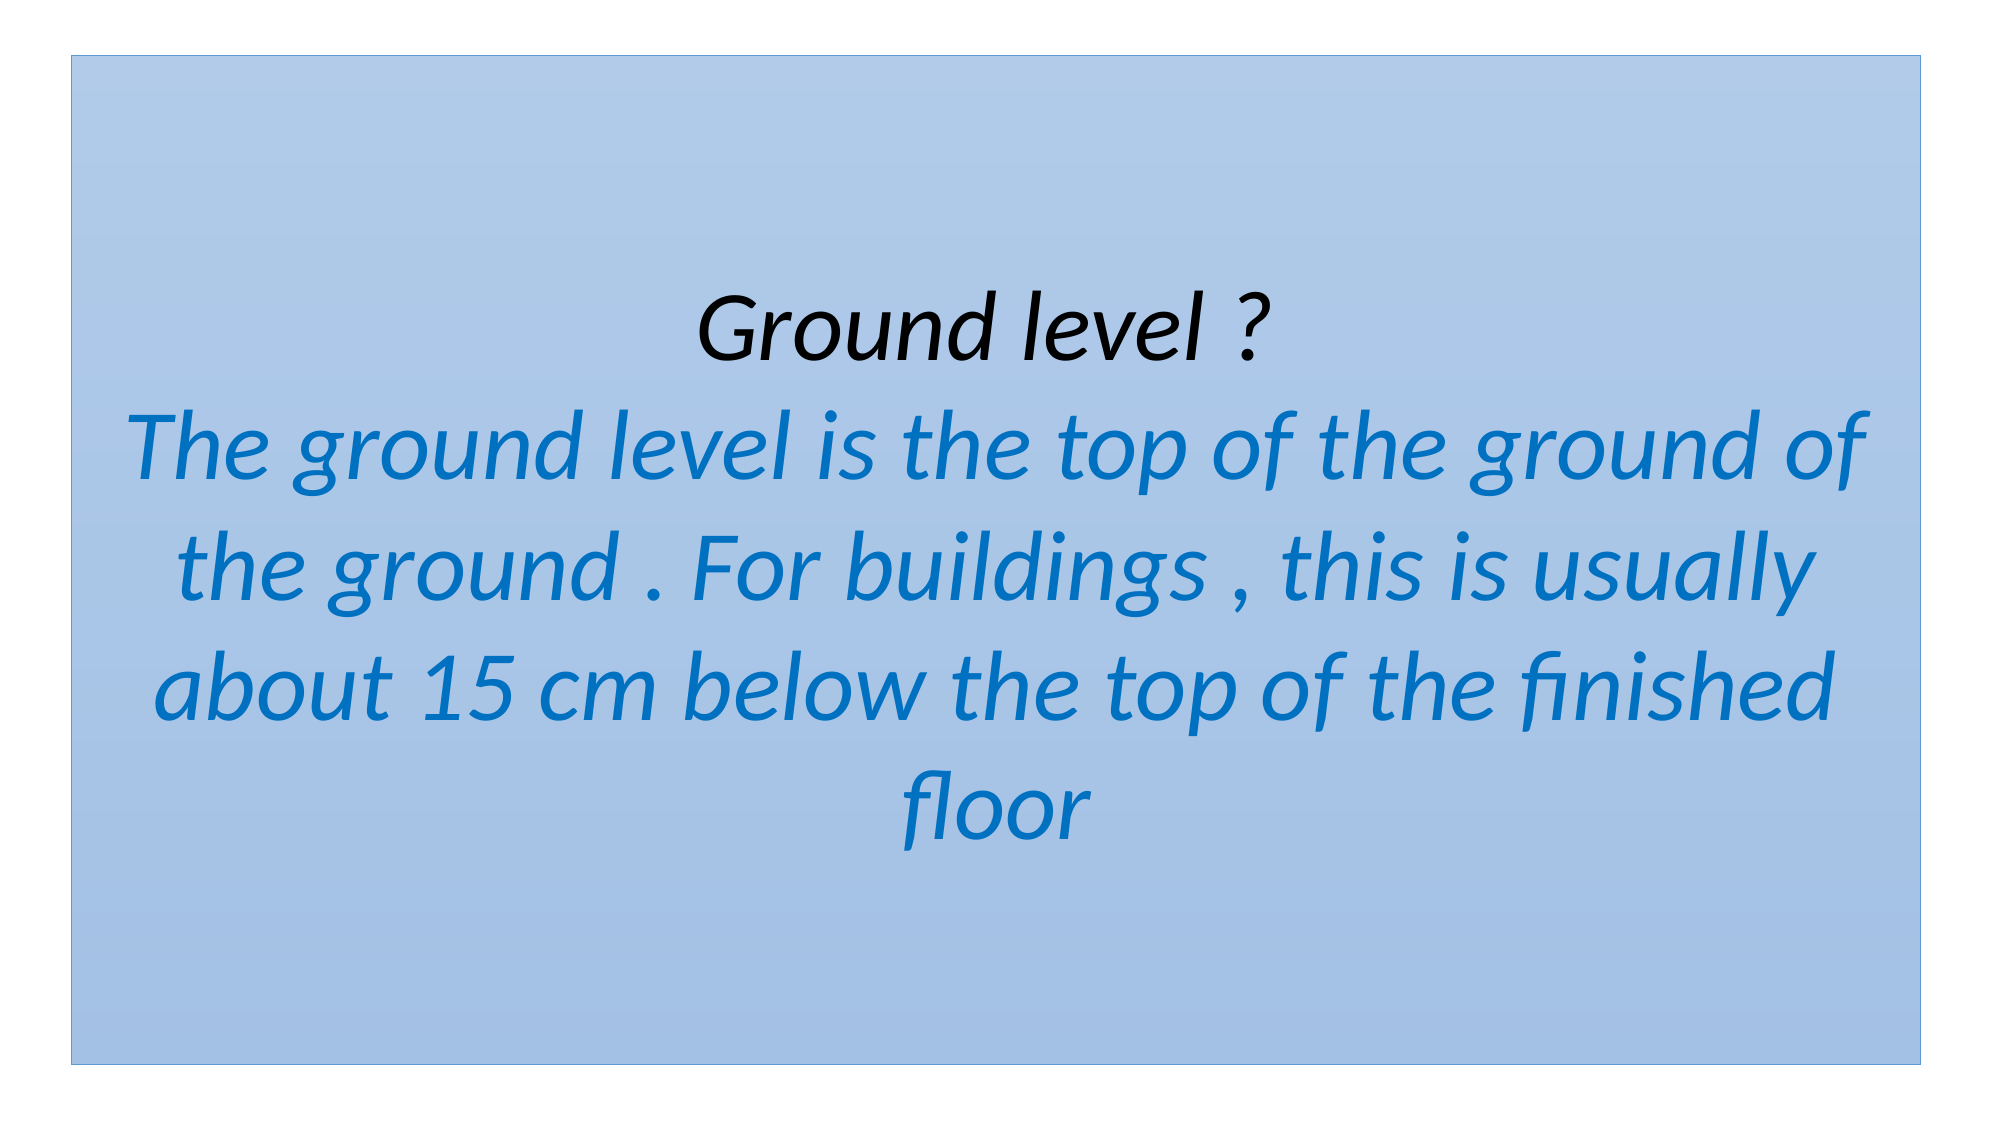

Ground level ?
The ground level is the top of the ground of the ground . For buildings , this is usually about 15 cm below the top of the finished floor